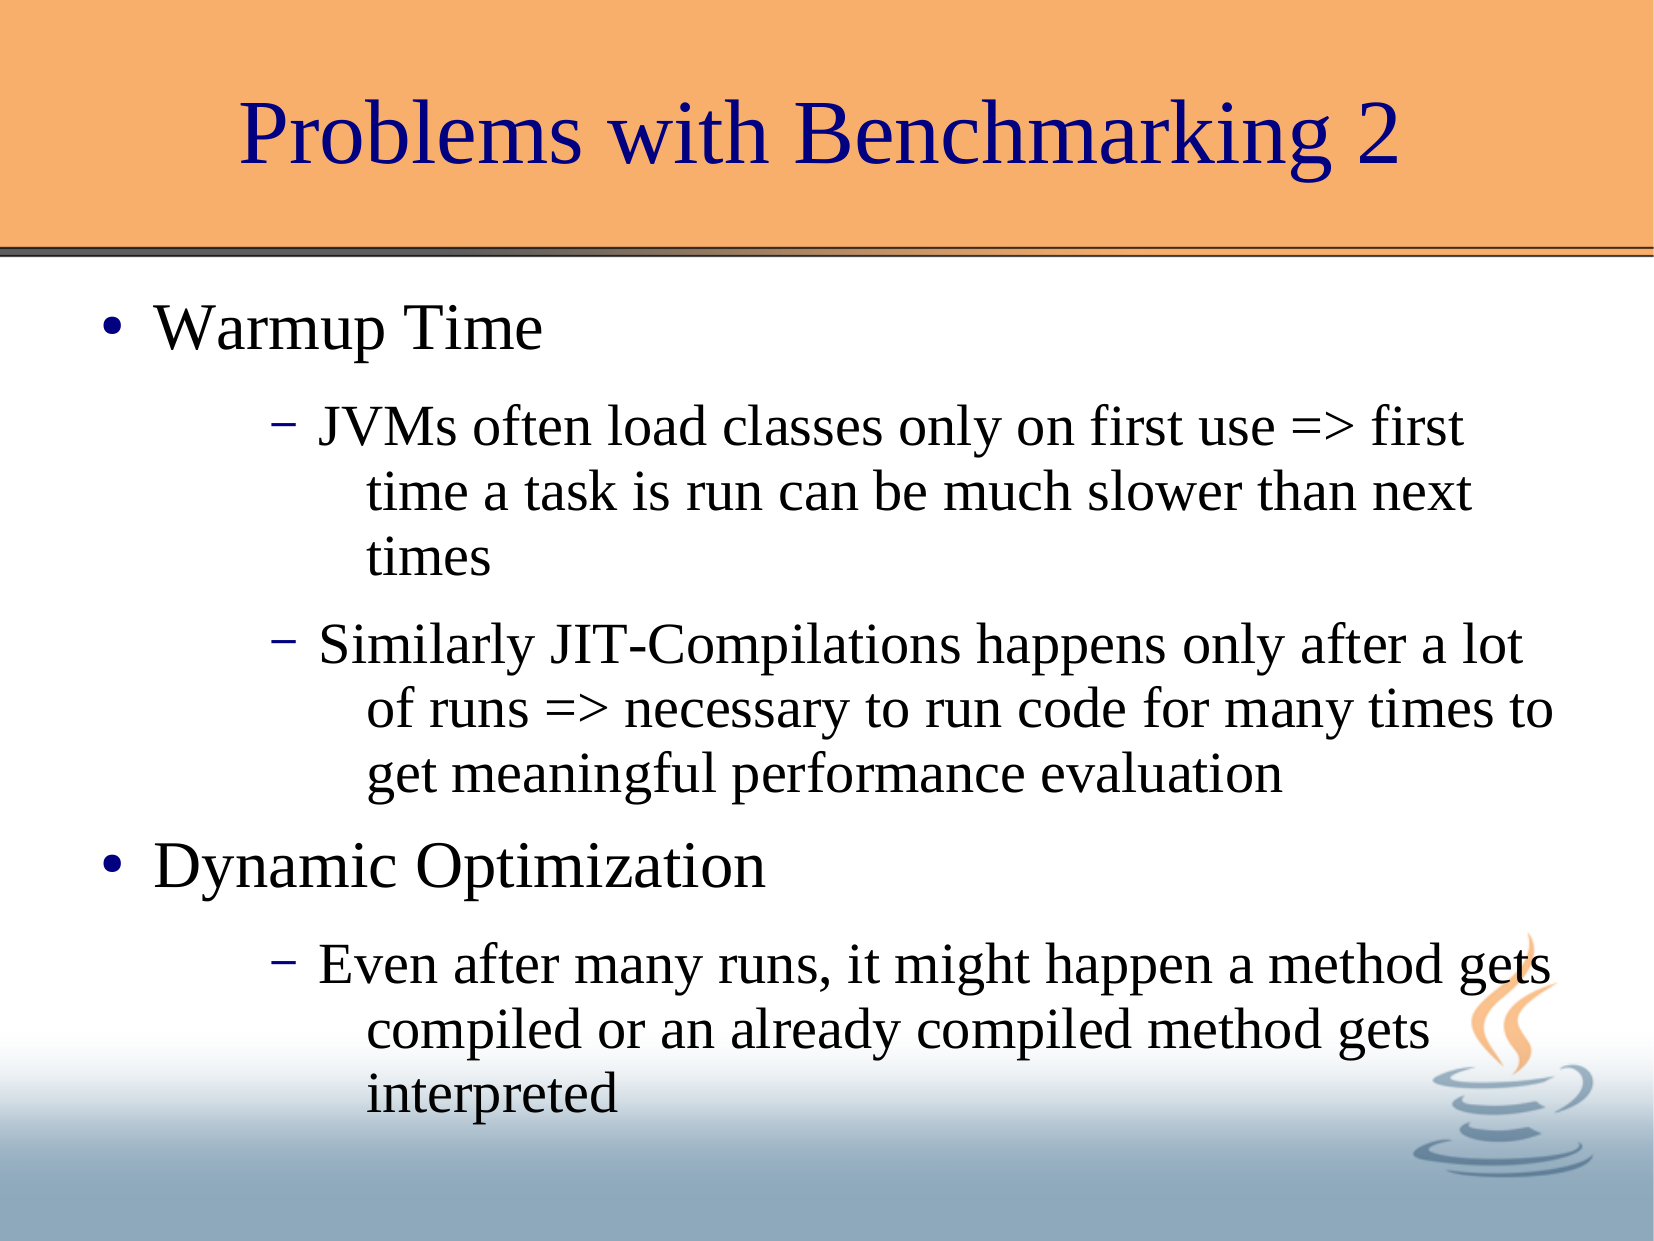

# Problems with Benchmarking 2
Warmup Time
JVMs often load classes only on first use => first time a task is run can be much slower than next times
Similarly JIT-Compilations happens only after a lot of runs => necessary to run code for many times to get meaningful performance evaluation
Dynamic Optimization
Even after many runs, it might happen a method gets compiled or an already compiled method gets interpreted